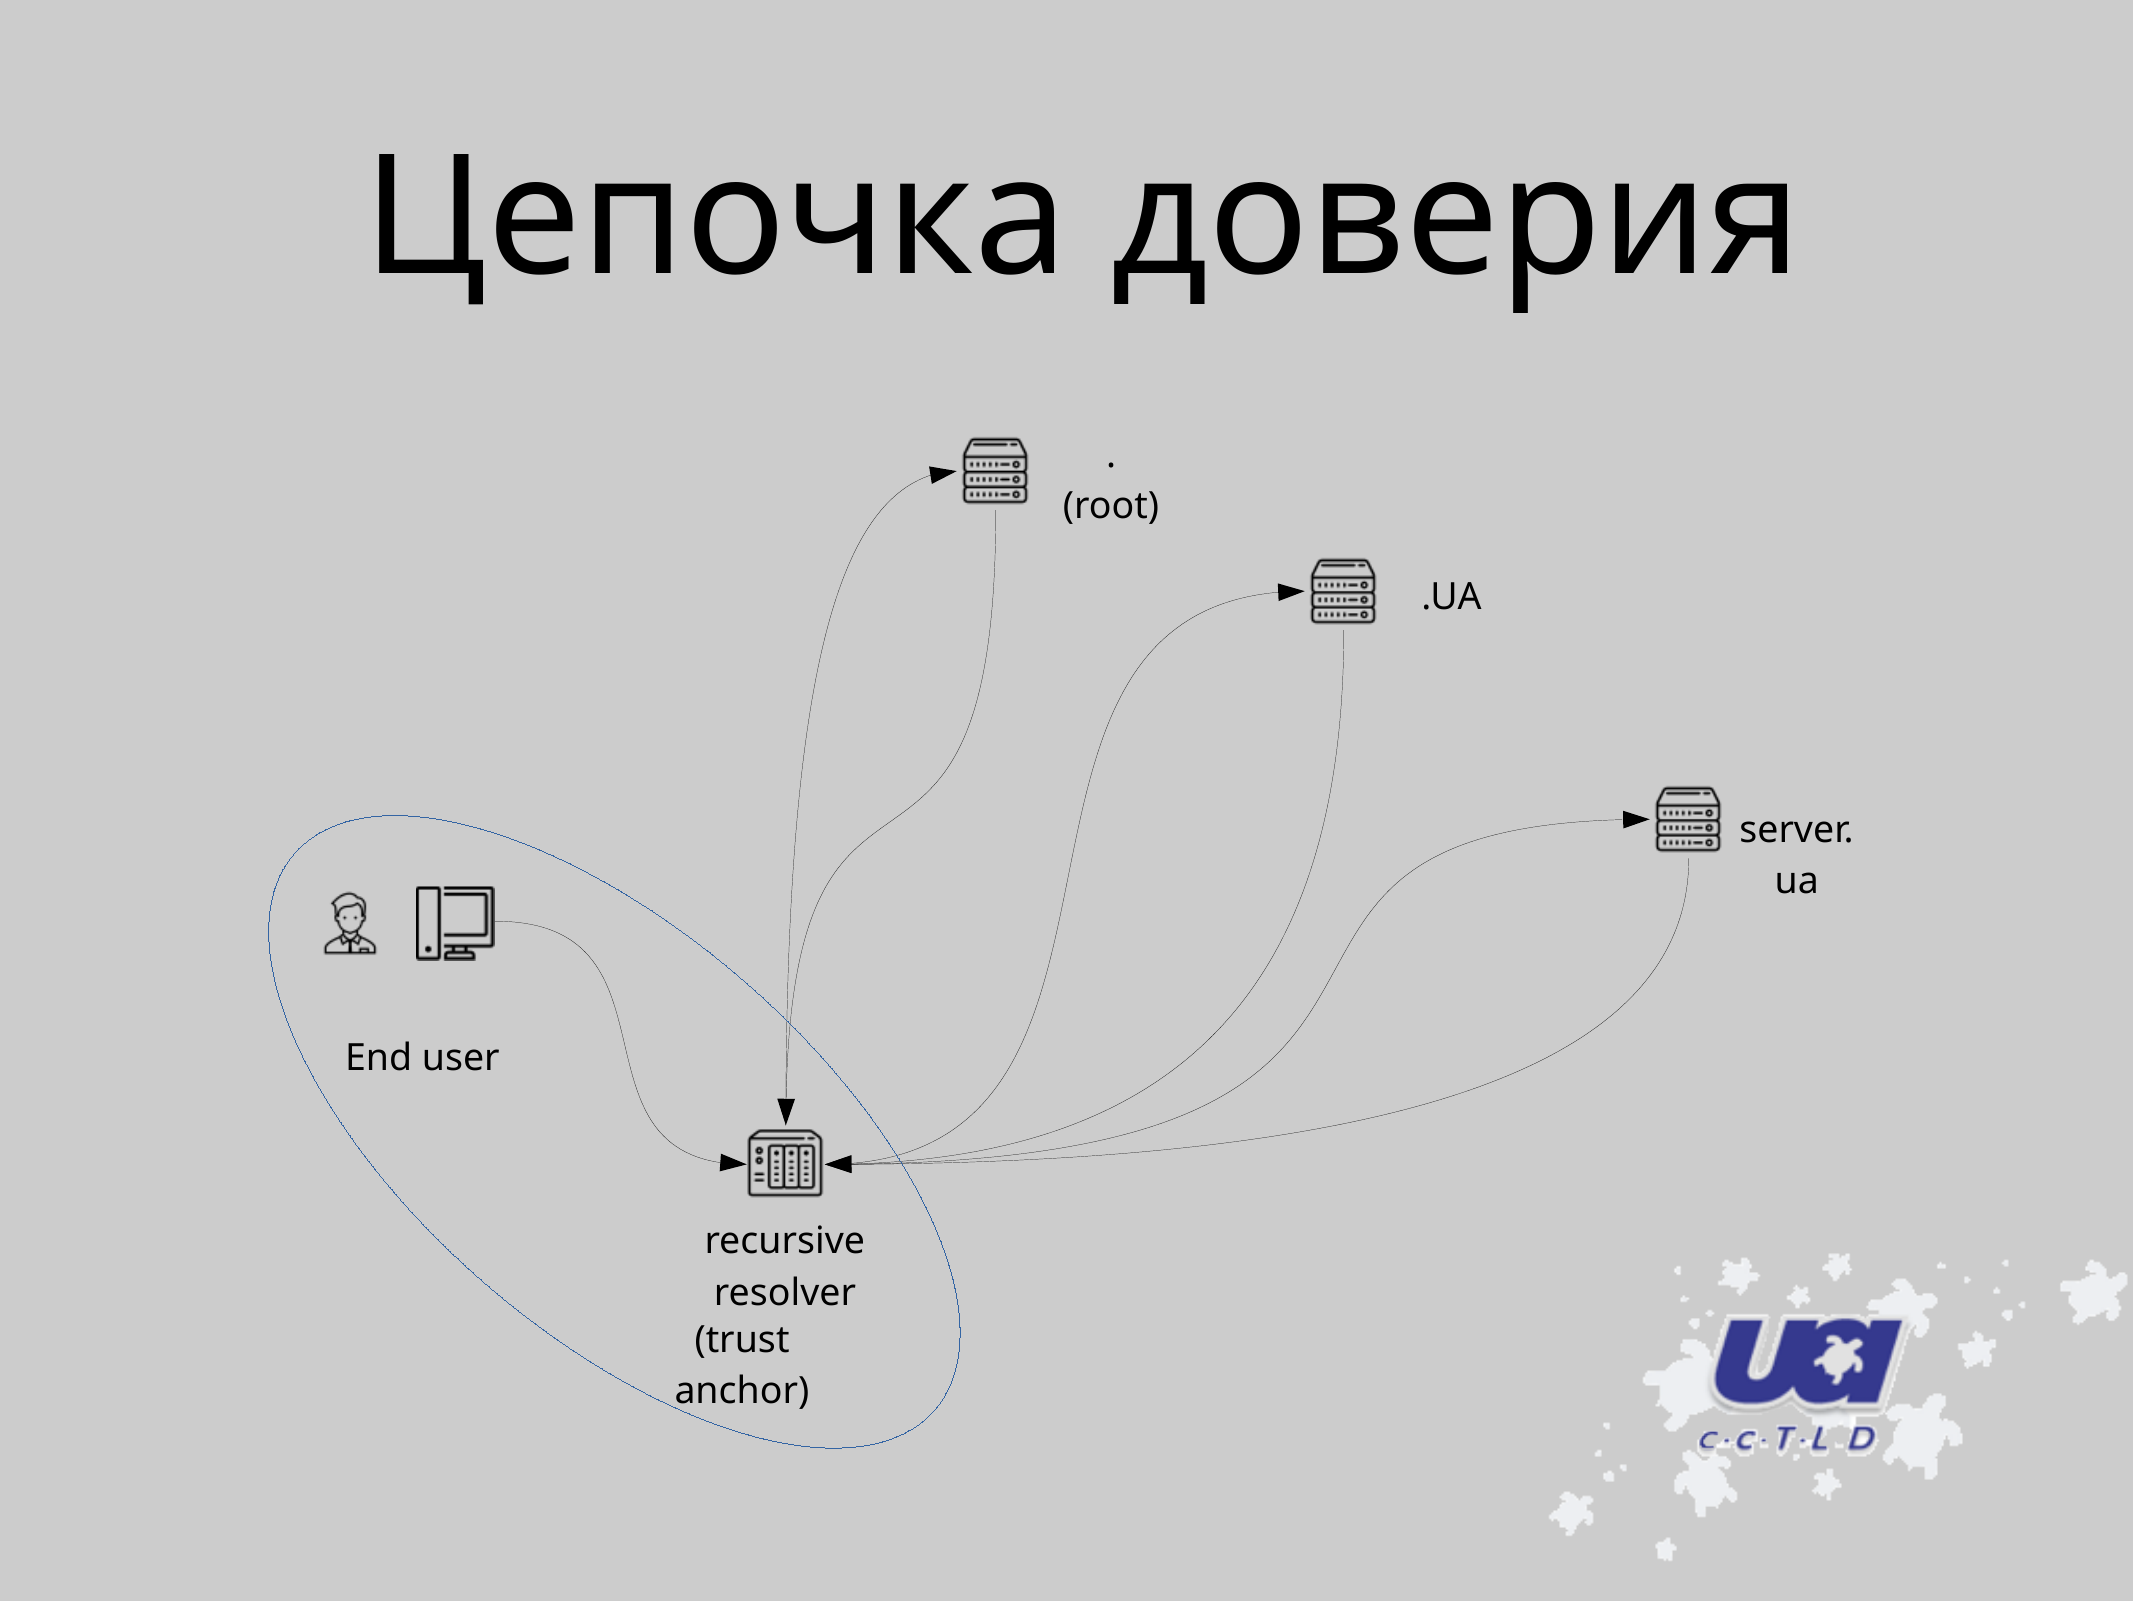

# Цепочка доверия
.
(root)
.UA
server.ua
End user
recursive
resolver
(trust anchor)